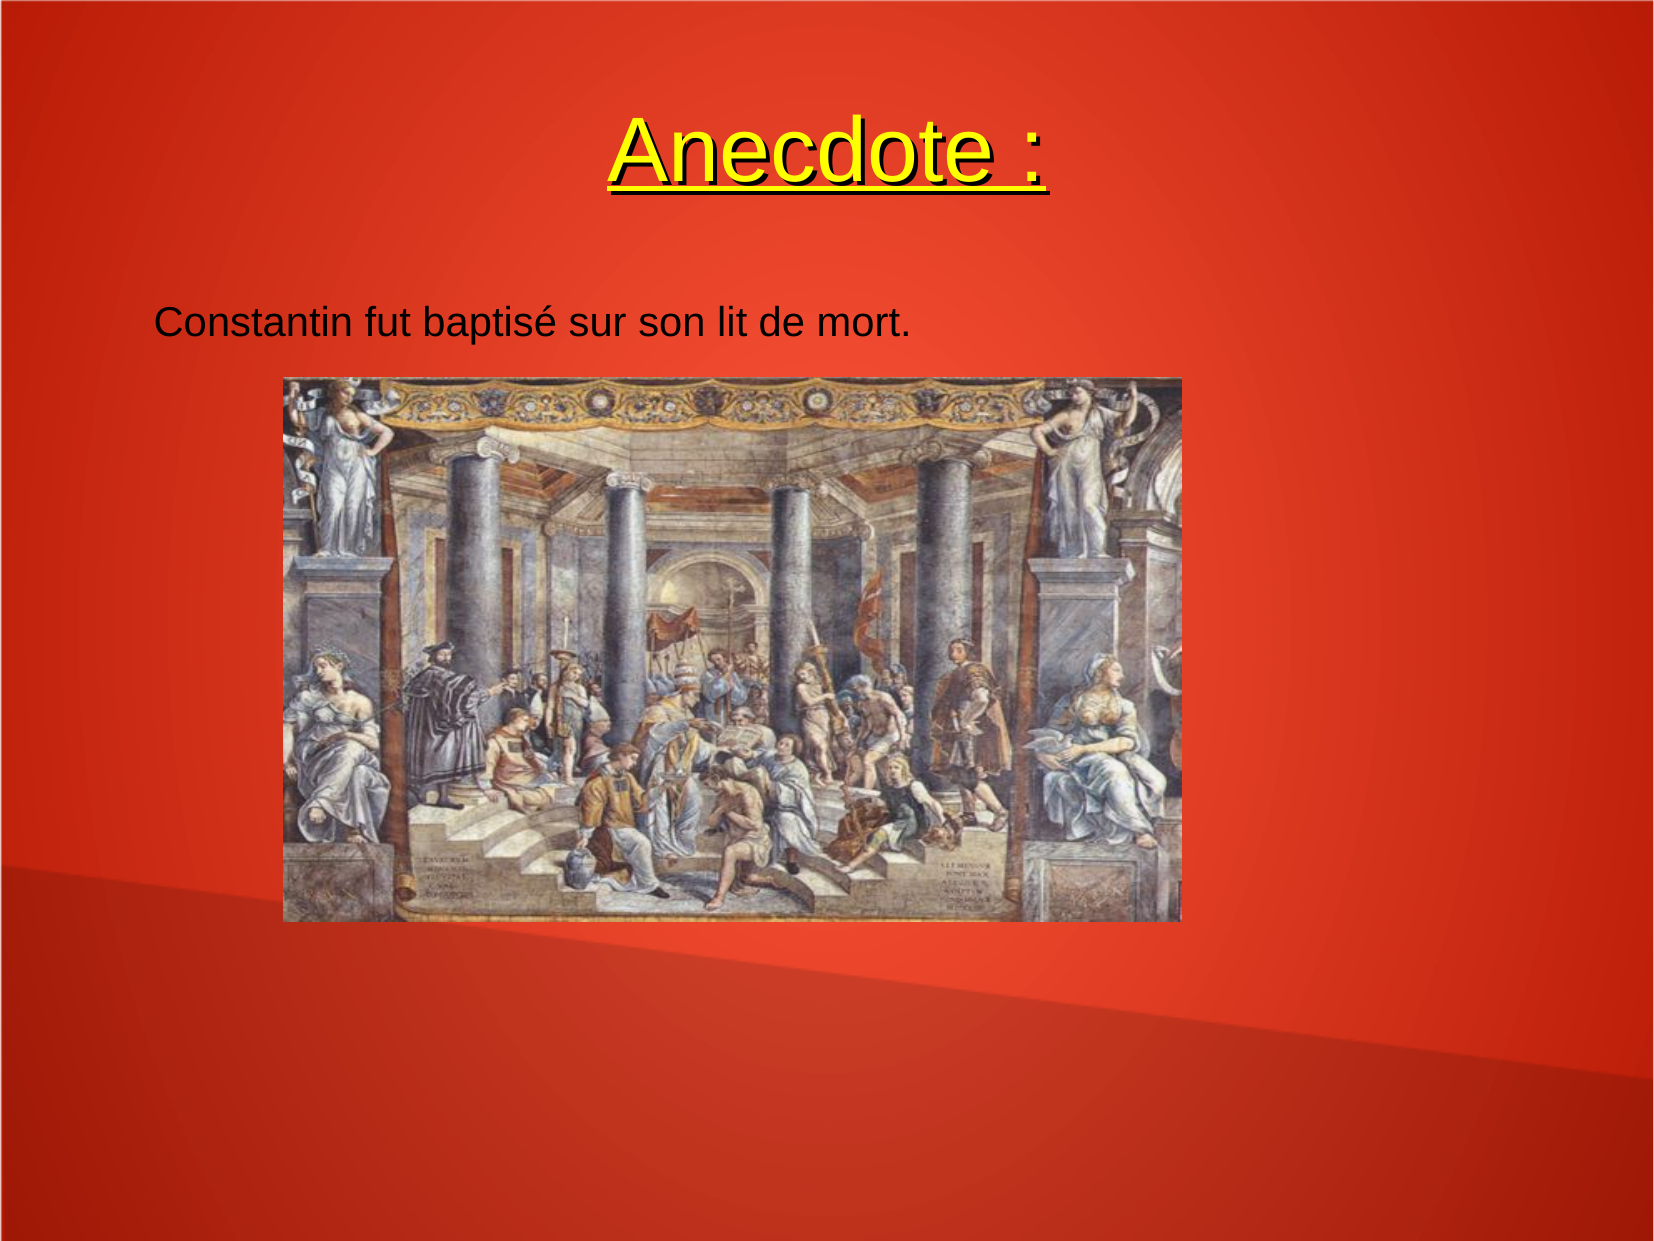

# Anecdote :
Constantin fut baptisé sur son lit de mort.